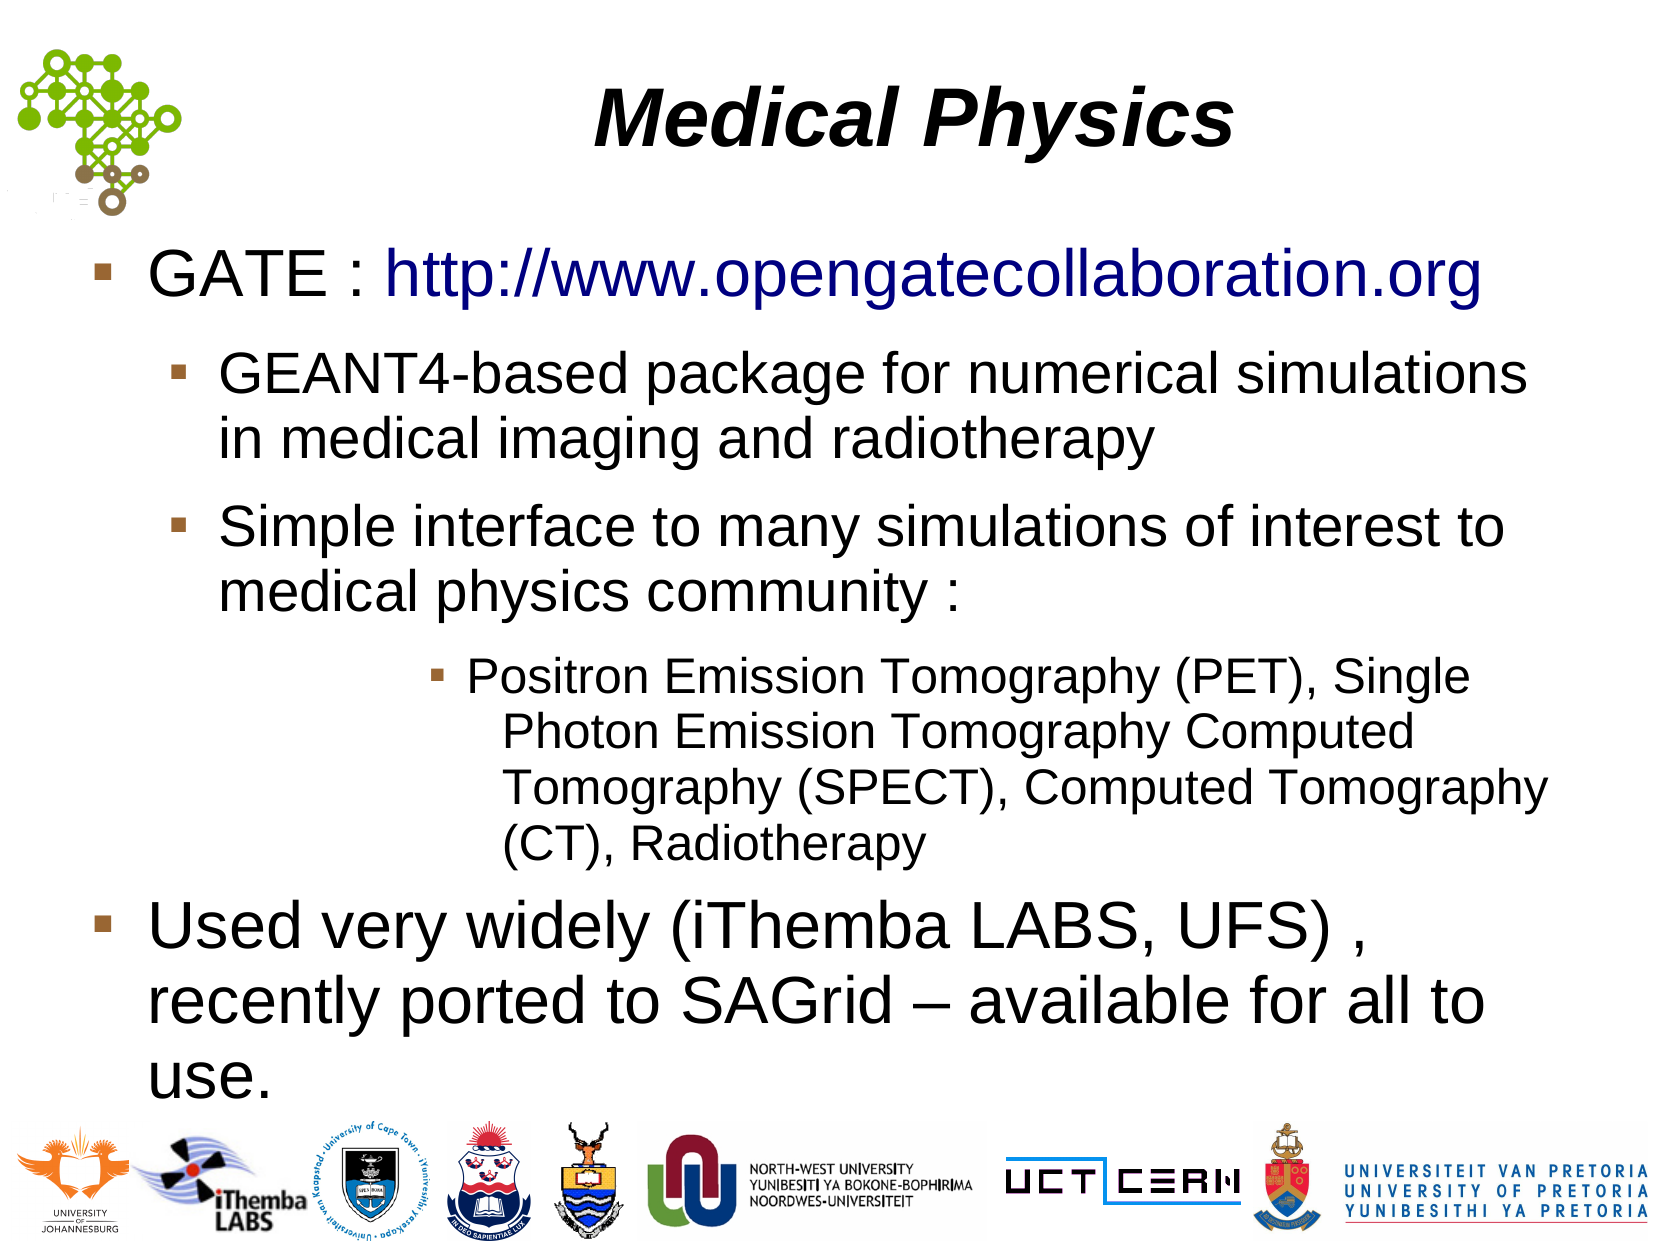

# Medical Physics
GATE : http://www.opengatecollaboration.org
GEANT4-based package for numerical simulations in medical imaging and radiotherapy
Simple interface to many simulations of interest to medical physics community :
Positron Emission Tomography (PET), Single Photon Emission Tomography Computed Tomography (SPECT), Computed Tomography (CT), Radiotherapy
Used very widely (iThemba LABS, UFS) , recently ported to SAGrid – available for all to use.